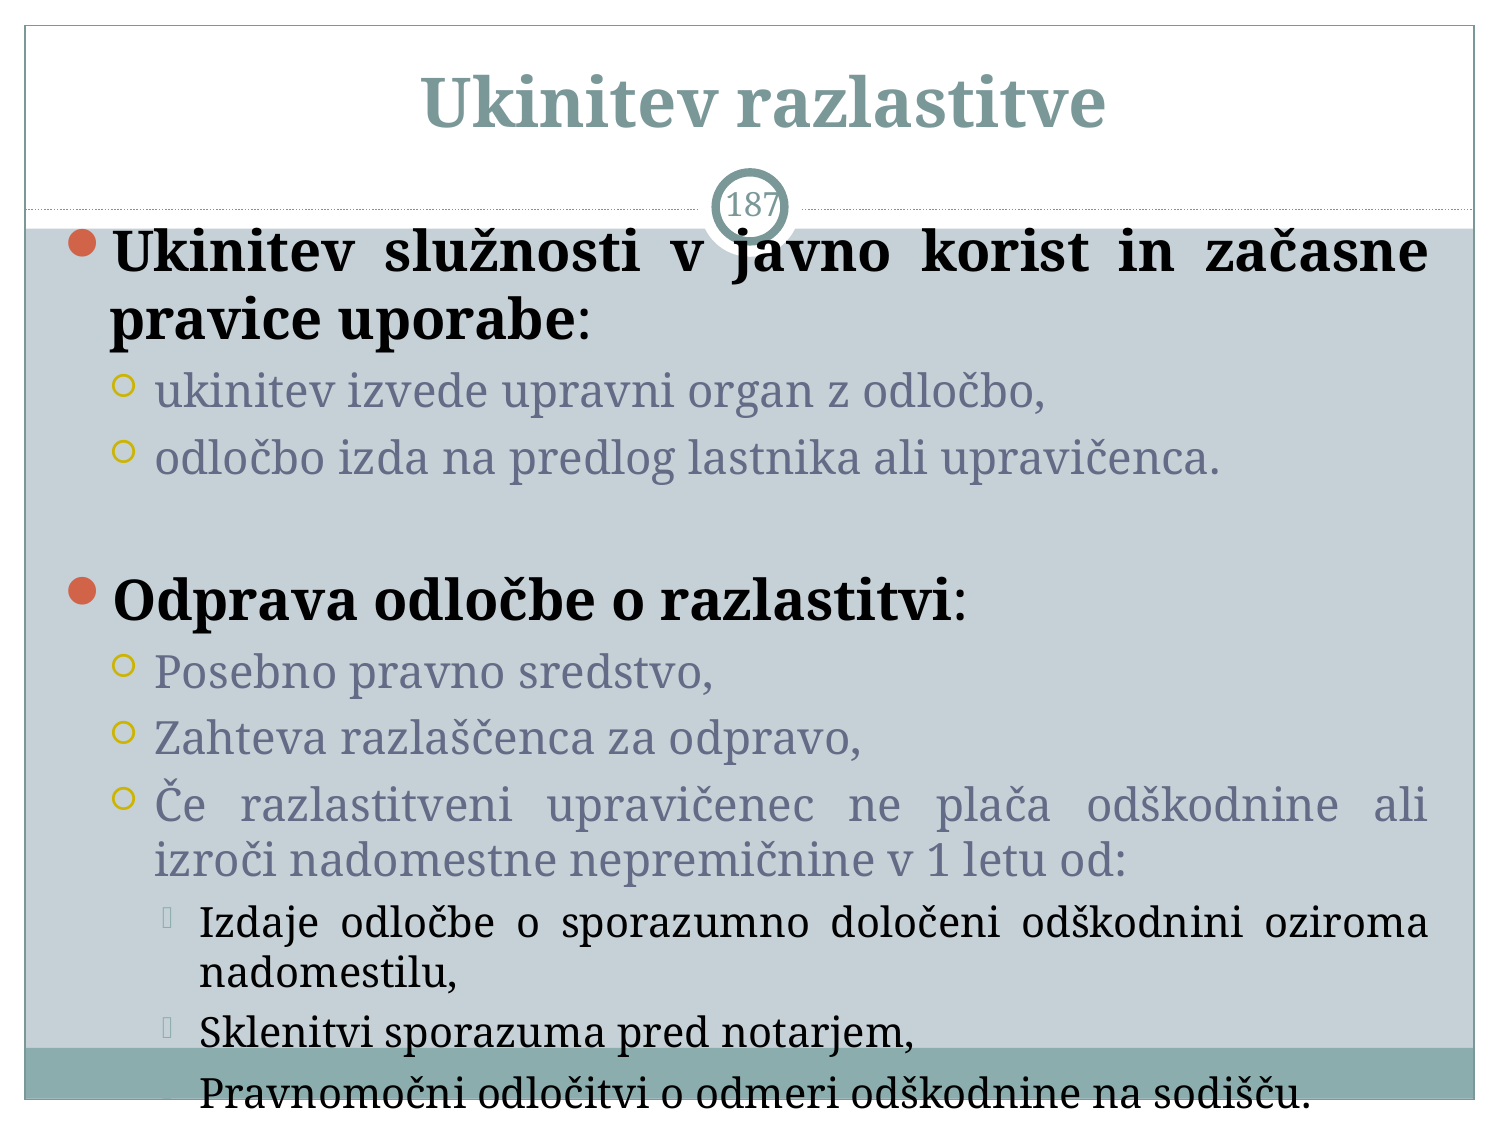

# Ukinitev razlastitve
Ukinitev služnosti v javno korist in začasne pravice uporabe:
ukinitev izvede upravni organ z odločbo,
odločbo izda na predlog lastnika ali upravičenca.
Odprava odločbe o razlastitvi:
Posebno pravno sredstvo,
Zahteva razlaščenca za odpravo,
Če razlastitveni upravičenec ne plača odškodnine ali izroči nadomestne nepremičnine v 1 letu od:
Izdaje odločbe o sporazumno določeni odškodnini oziroma nadomestilu,
Sklenitvi sporazuma pred notarjem,
Pravnomočni odločitvi o odmeri odškodnine na sodišču.